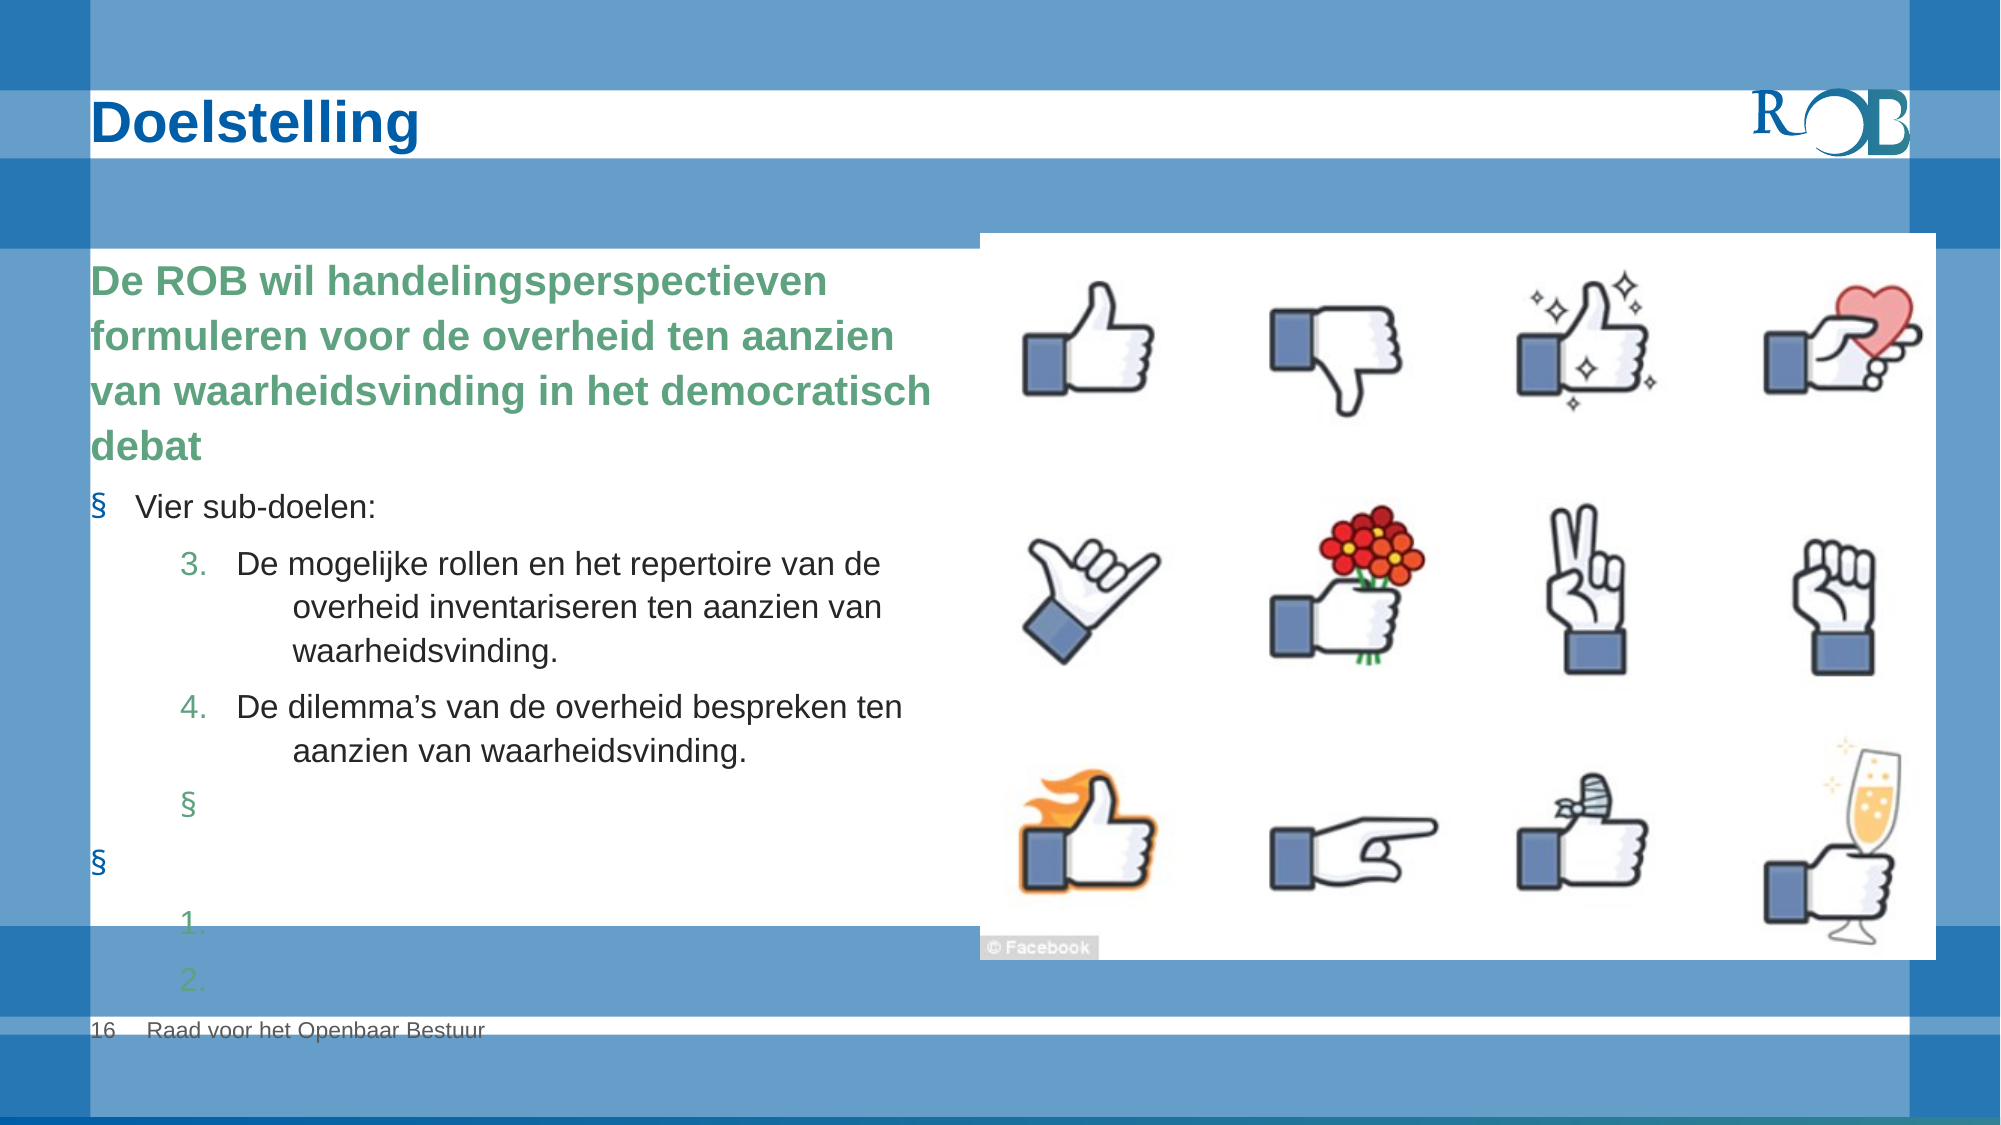

# Doelstelling
De ROB wil handelingsperspectieven formuleren voor de overheid ten aanzien van waarheidsvinding in het democratisch debat
Vier sub-doelen:
De mogelijke rollen en het repertoire van de overheid inventariseren ten aanzien van waarheidsvinding.
De dilemma’s van de overheid bespreken ten aanzien van waarheidsvinding.
Raad voor het Openbaar Bestuur